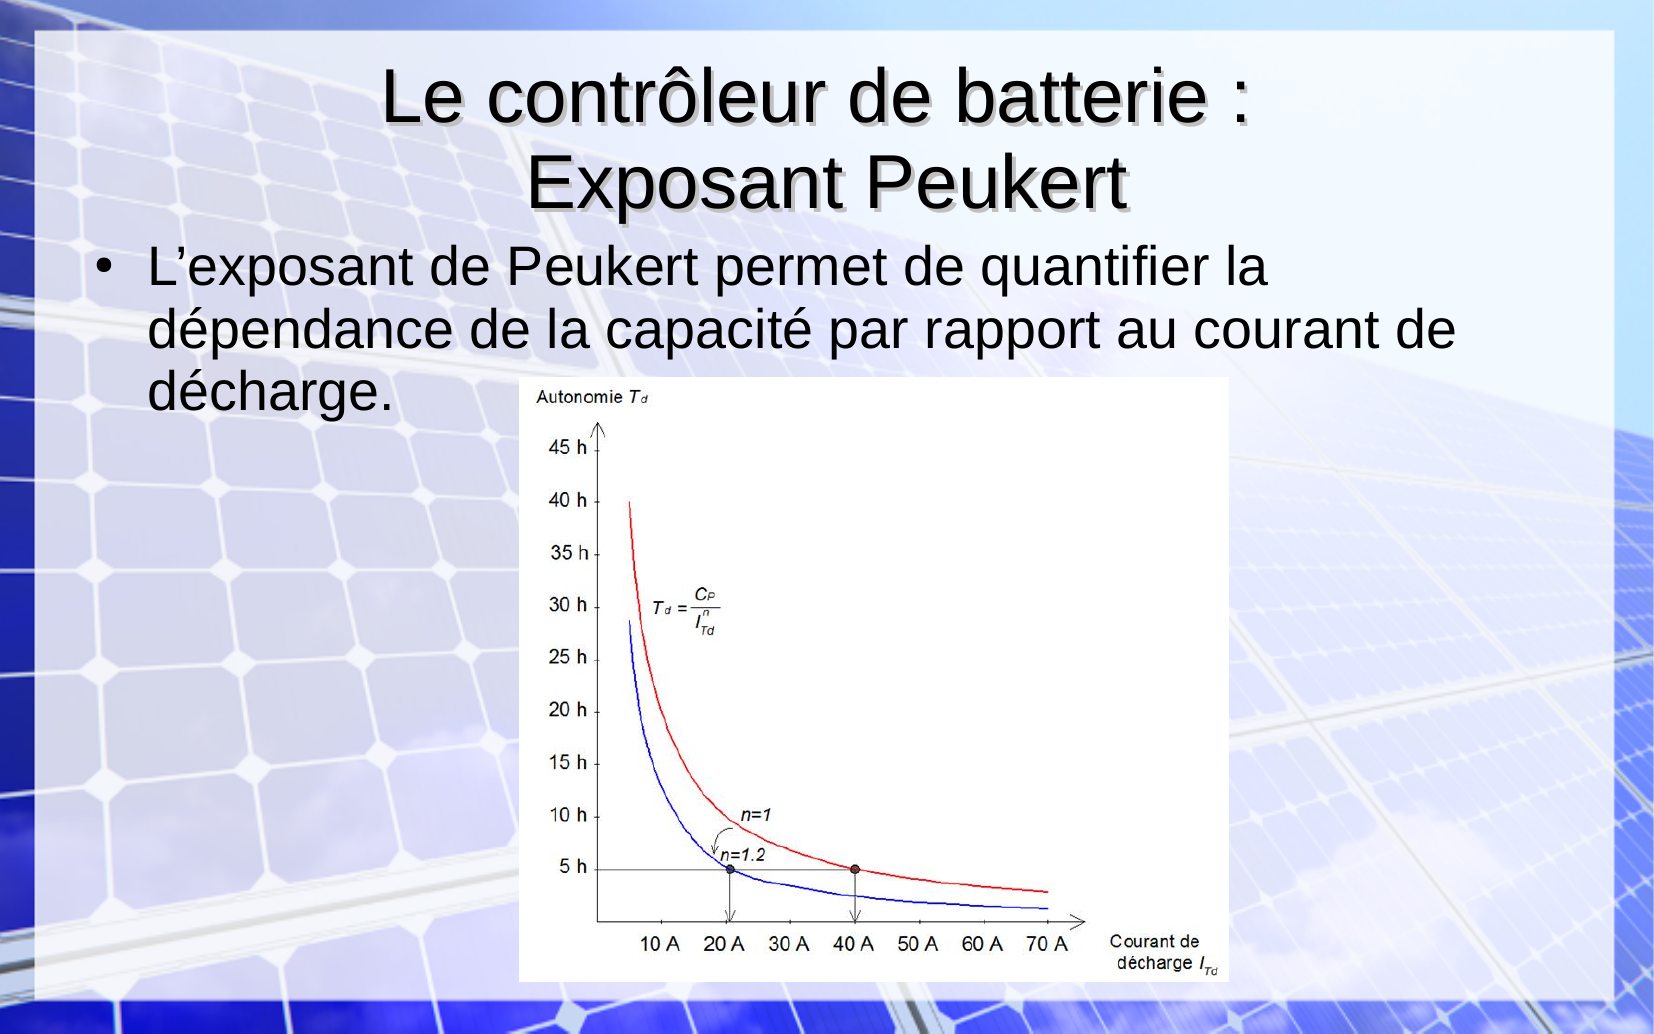

# Le contrôleur de batterie : Exposant Peukert
L’exposant de Peukert permet de quantifier la dépendance de la capacité par rapport au courant de décharge.